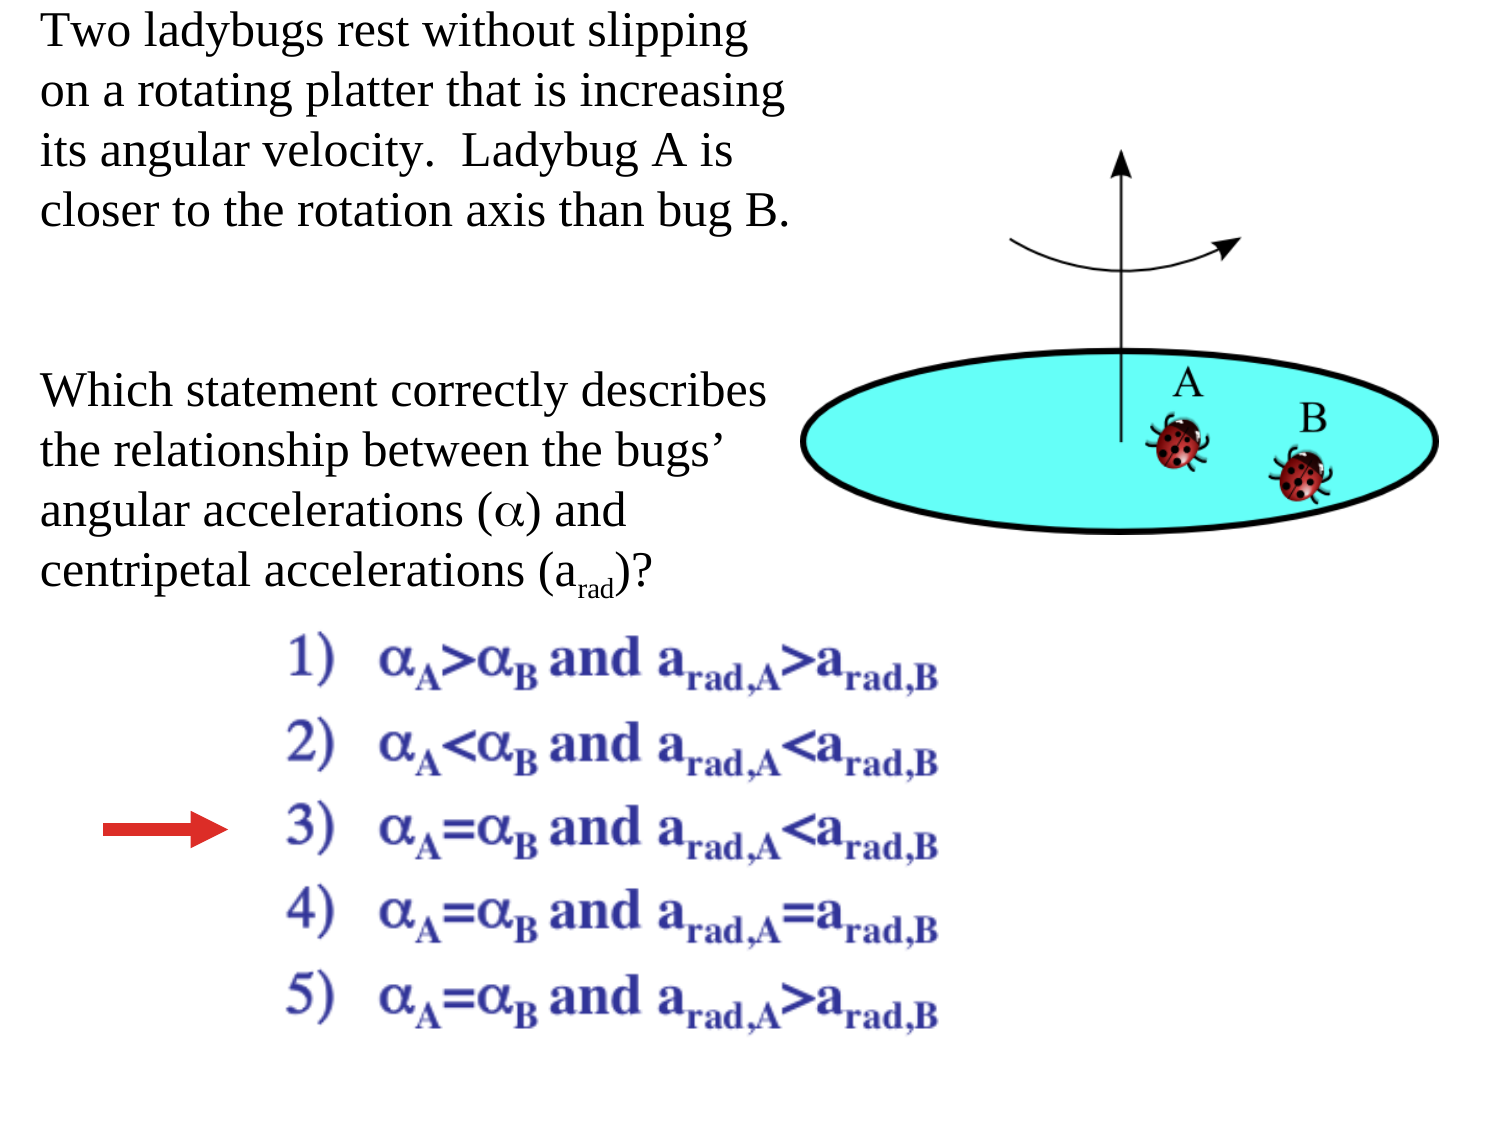

# Two ladybugs rest without slipping on a rotating platter that is increasing its angular velocity. Ladybug A is closer to the rotation axis than bug B. Which statement correctly describes the relationship between the bugs’ angular accelerations (α) and centripetal accelerations (arad)?